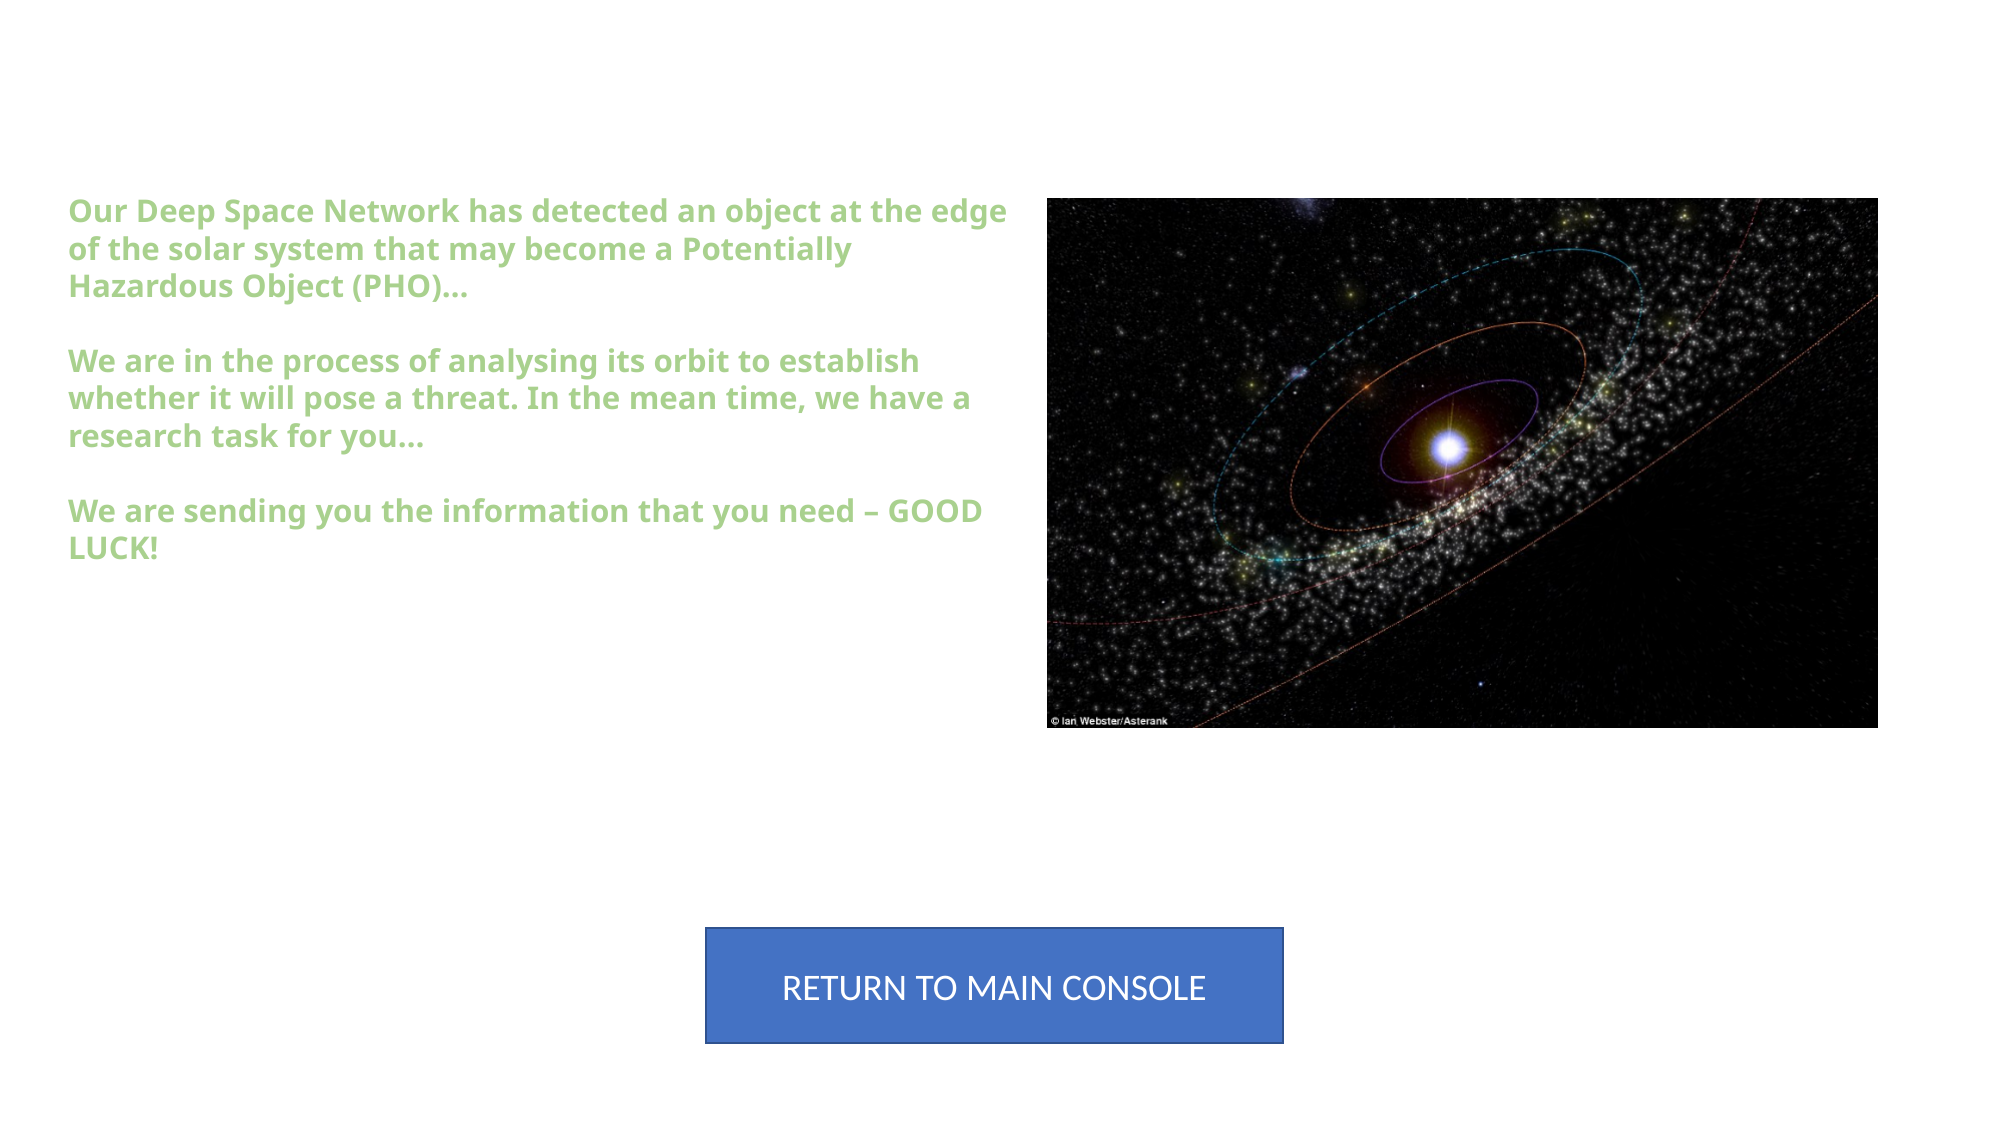

Message
Our Deep Space Network has detected an object at the edge of the solar system that may become a Potentially Hazardous Object (PHO)…
We are in the process of analysing its orbit to establish whether it will pose a threat. In the mean time, we have a research task for you…
We are sending you the information that you need – GOOD LUCK!
RETURN TO MAIN CONSOLE